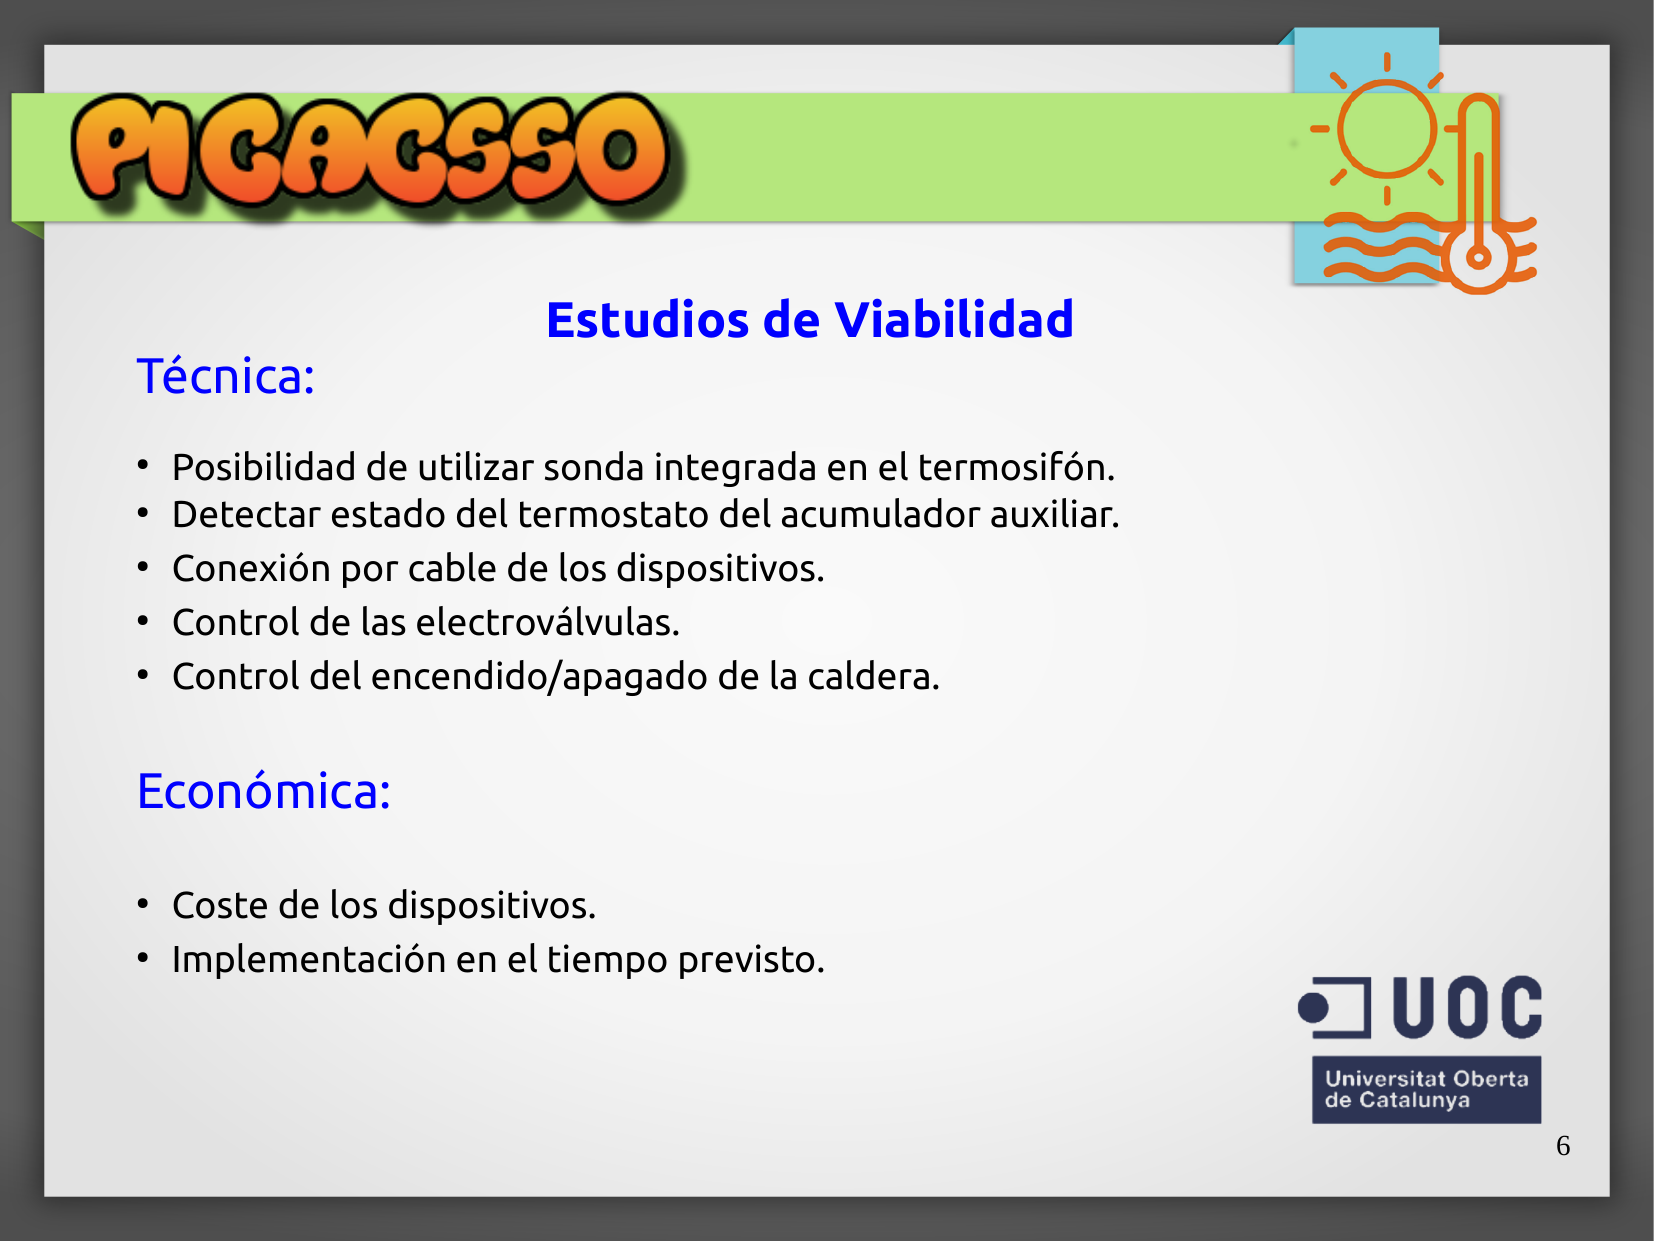

Estudios de Viabilidad
Técnica:
Posibilidad de utilizar sonda integrada en el termosifón.
Detectar estado del termostato del acumulador auxiliar.
Conexión por cable de los dispositivos.
Control de las electroválvulas.
Control del encendido/apagado de la caldera.
Económica:
Coste de los dispositivos.
Implementación en el tiempo previsto.
6